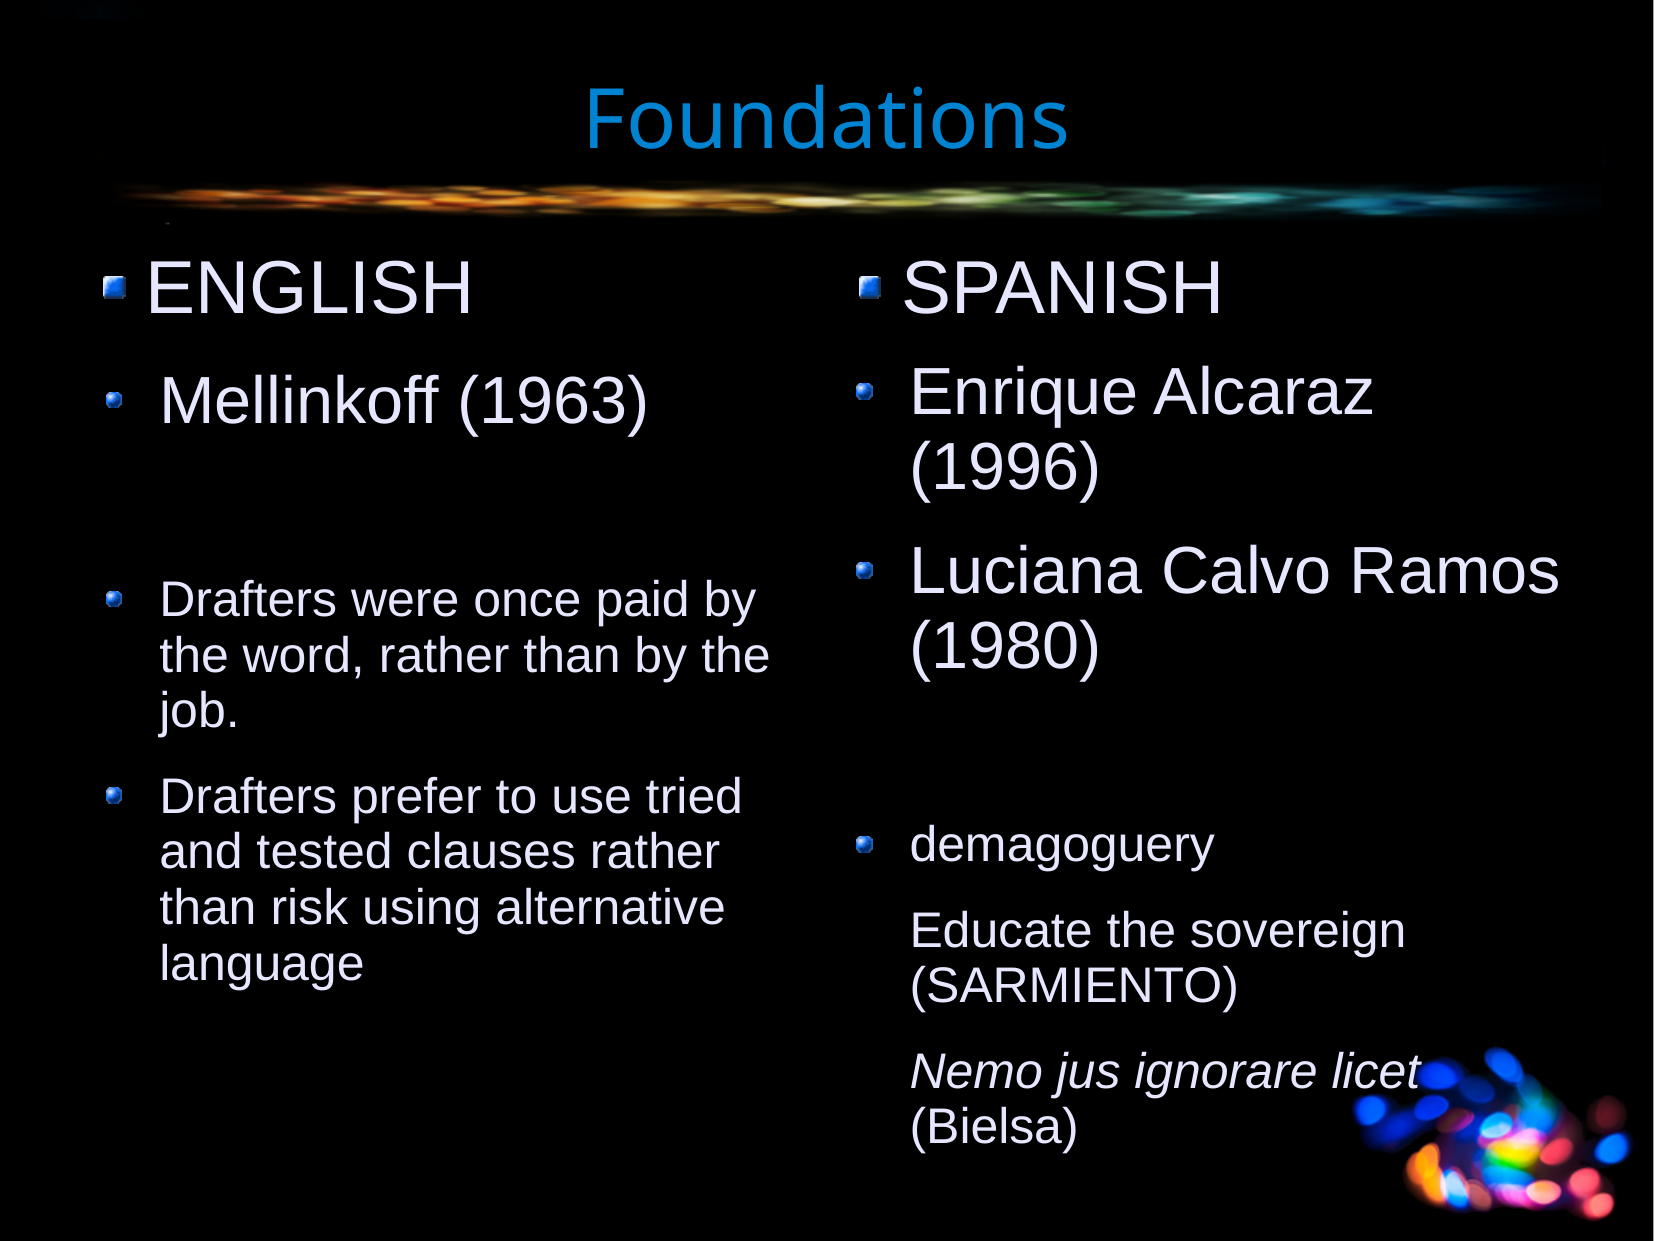

# Foundations
 ENGLISH
 SPANISH
Enrique Alcaraz (1996)
Luciana Calvo Ramos (1980)
demagoguery
Educate the sovereign (SARMIENTO)
Nemo jus ignorare licet (Bielsa)
Mellinkoff (1963)
Drafters were once paid by the word, rather than by the job.
Drafters prefer to use tried and tested clauses rather than risk using alternative language